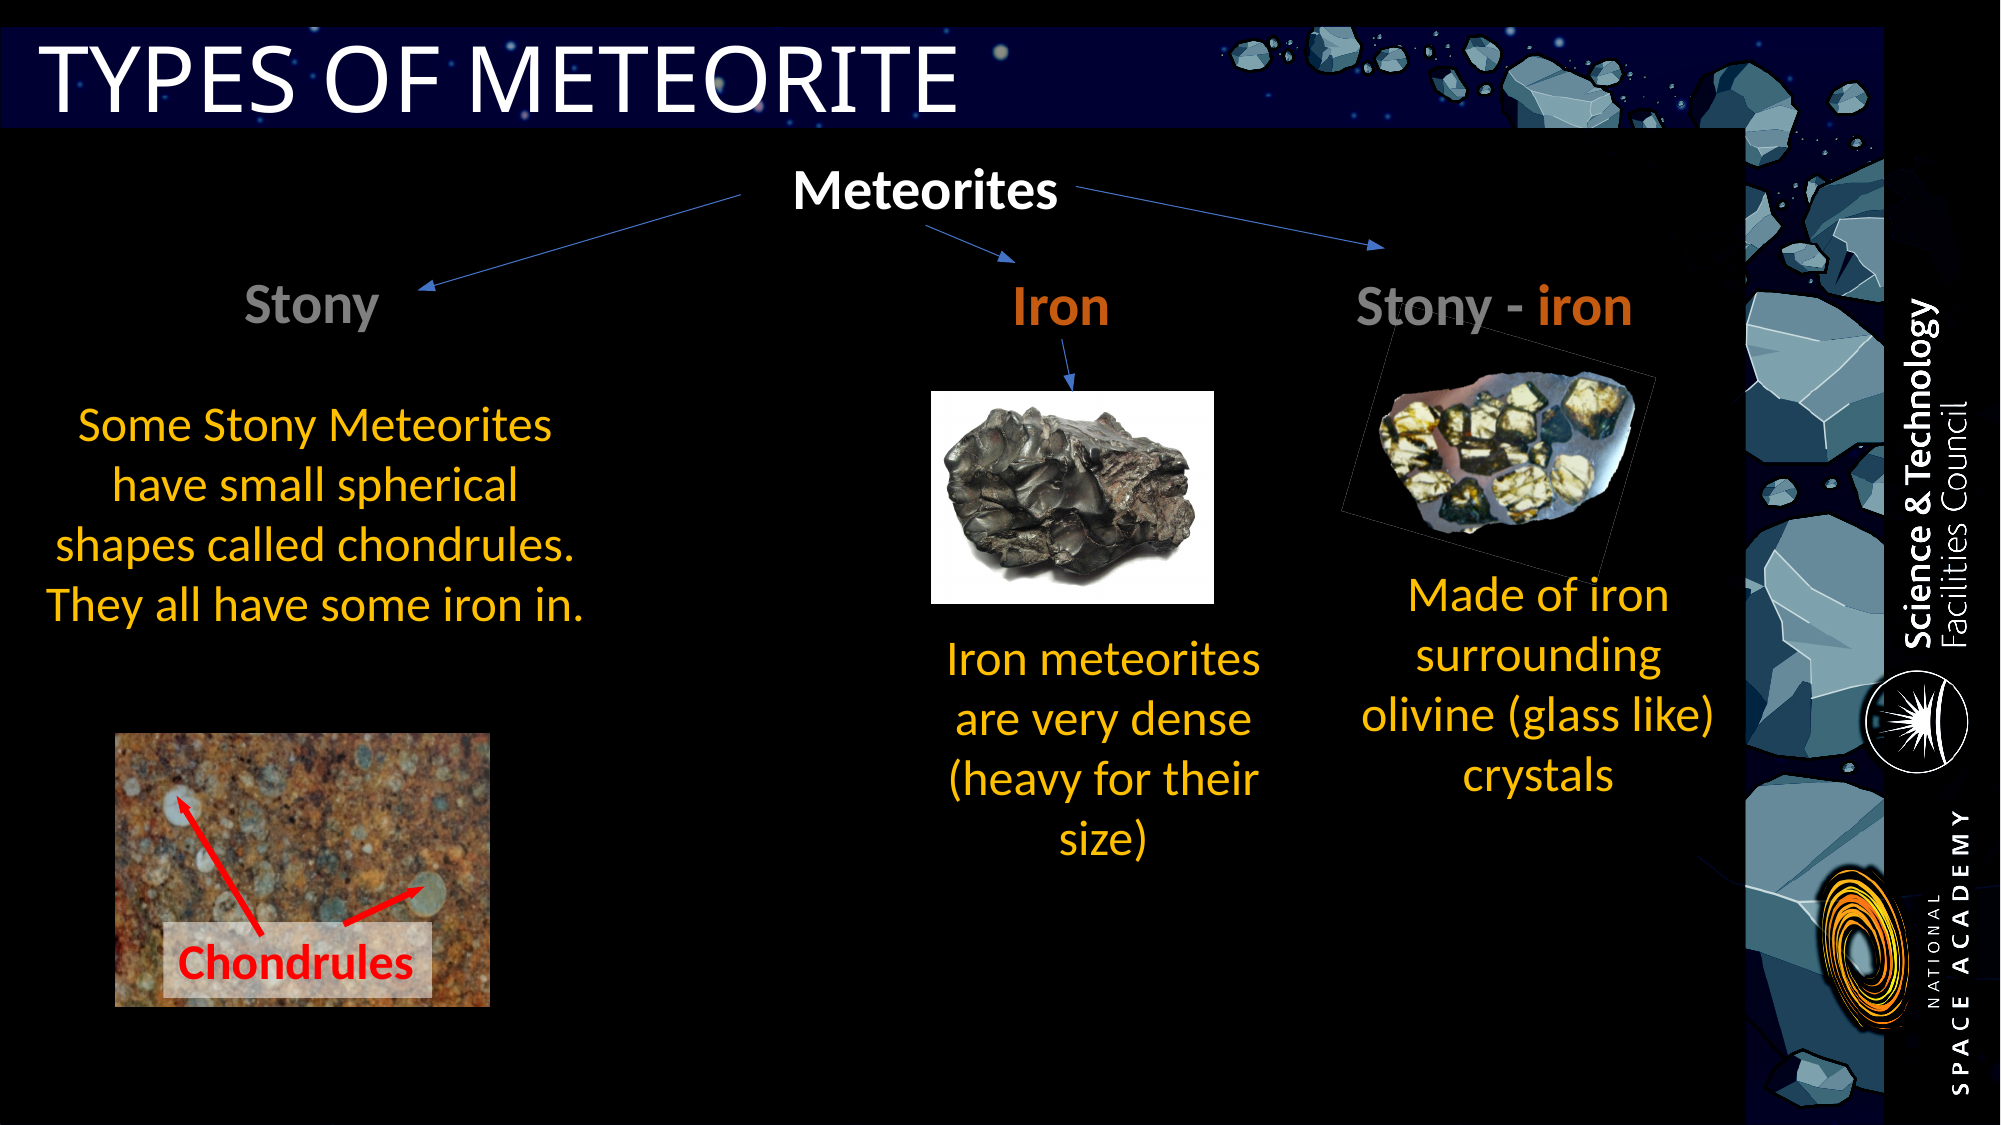

TYPES OF METEORITE
Meteorites
Stony
Iron
Stony - iron
Some Stony Meteorites have small spherical shapes called chondrules. They all have some iron in.
Meteorite type:
Meteorite subtype:
Made of:
Features:
Made of iron surrounding olivine (glass like) crystals
Iron meteorites are very dense (heavy for their size)
Chondrules
Branding